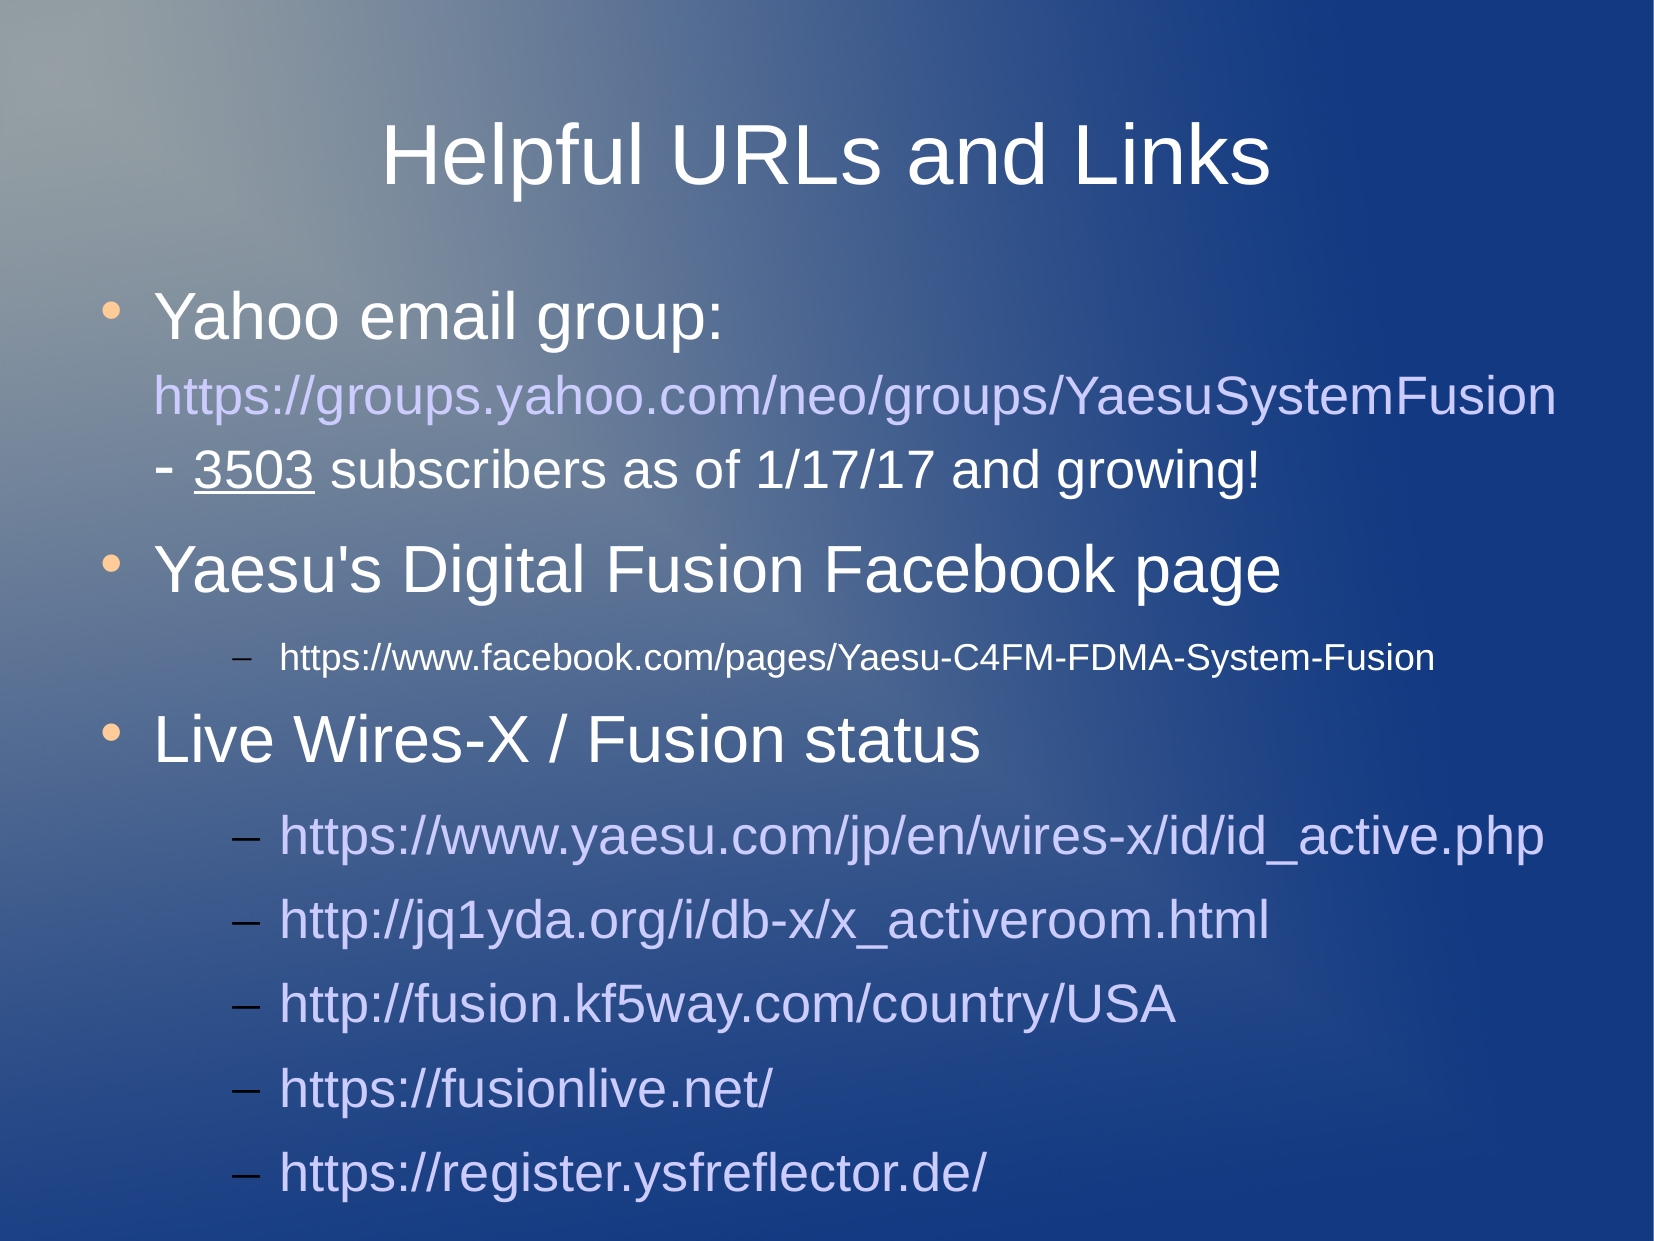

# Helpful URLs and Links
Yahoo email group: https://groups.yahoo.com/neo/groups/YaesuSystemFusion - 3503 subscribers as of 1/17/17 and growing!
Yaesu's Digital Fusion Facebook page
https://www.facebook.com/pages/Yaesu-C4FM-FDMA-System-Fusion
Live Wires-X / Fusion status
https://www.yaesu.com/jp/en/wires-x/id/id_active.php
http://jq1yda.org/i/db-x/x_activeroom.html
http://fusion.kf5way.com/country/USA
https://fusionlive.net/
https://register.ysfreflector.de/